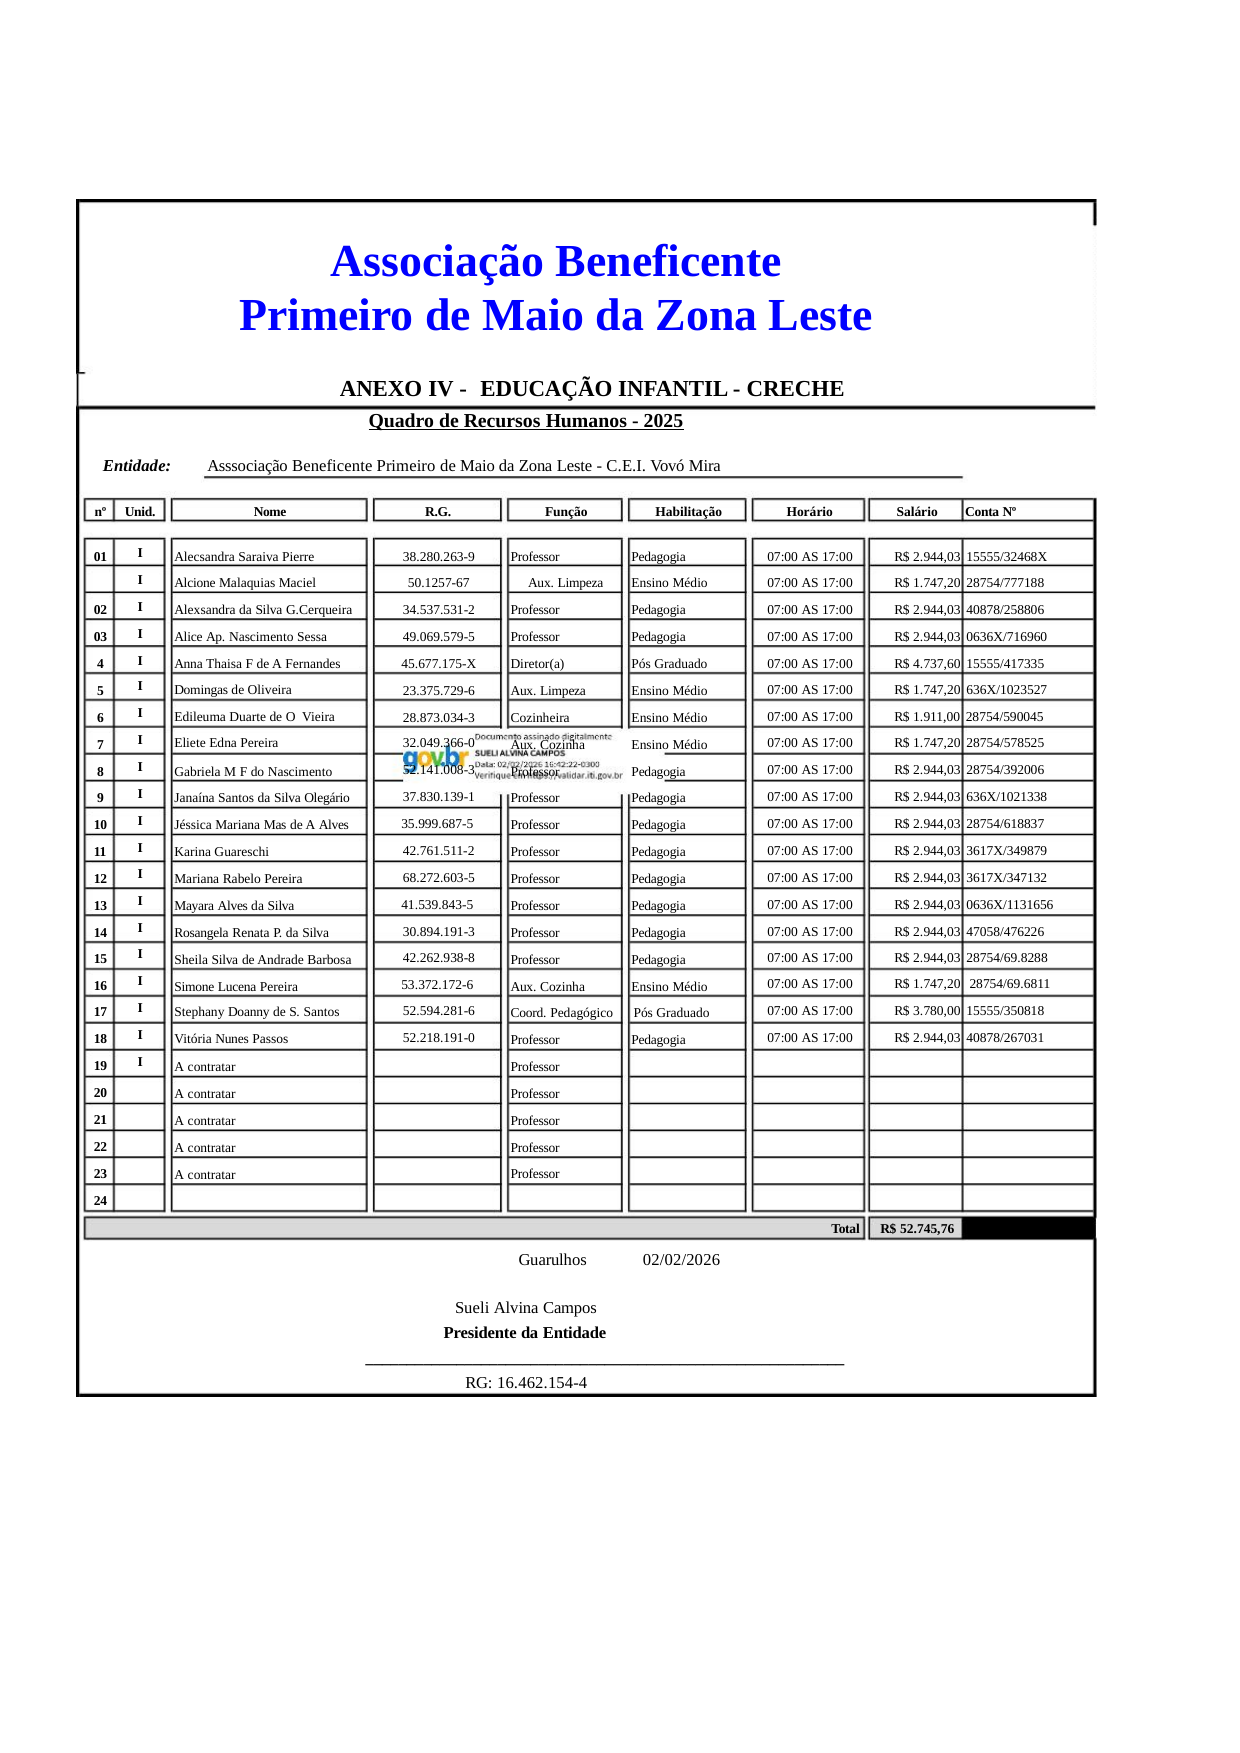

Associação Beneficente
Primeiro de Maio da Zona Leste
ANEXO IV - EDUCAÇÃO INFANTIL - CRECHE
Quadro de Recursos Humanos - 2025
Entidade:
Asssociação Beneficente Primeiro de Maio da Zona Leste - C.E.I. Vovó Mira
nº
Unid.
Nome
R.G.
Função
Habilitação
Horário
Salário
Conta Nº
I
I
I
I
I
I
I
I
I
I
I
I
I
I
I
I
I
I
I
I
01
Alecsandra Saraiva Pierre
Alcione Malaquias Maciel
Alexsandra da Silva G.Cerqueira
Alice Ap. Nascimento Sessa
Anna Thaisa F de A Fernandes
Domingas de Oliveira
Edileuma Duarte de O Vieira
Eliete Edna Pereira
38.280.263-9
50.1257-67
Professor
Aux. Limpeza
Professor
Pedagogia
07:00 AS 17:00
07:00 AS 17:00
07:00 AS 17:00
07:00 AS 17:00
07:00 AS 17:00
07:00 AS 17:00
07:00 AS 17:00
07:00 AS 17:00
07:00 AS 17:00
07:00 AS 17:00
07:00 AS 17:00
07:00 AS 17:00
07:00 AS 17:00
07:00 AS 17:00
07:00 AS 17:00
07:00 AS 17:00
07:00 AS 17:00
07:00 AS 17:00
07:00 AS 17:00
R$ 2.944,03 15555/32468X
R$ 1.747,20 28754/777188
R$ 2.944,03 40878/258806
R$ 2.944,03 0636X/716960
R$ 4.737,60 15555/417335
R$ 1.747,20 636X/1023527
R$ 1.911,00 28754/590045
R$ 1.747,20 28754/578525
R$ 2.944,03 28754/392006
R$ 2.944,03 636X/1021338
R$ 2.944,03 28754/618837
R$ 2.944,03 3617X/349879
R$ 2.944,03 3617X/347132
R$ 2.944,03 0636X/1131656
R$ 2.944,03 47058/476226
R$ 2.944,03 28754/69.8288
R$ 1.747,20 28754/69.6811
R$ 3.780,00 15555/350818
R$ 2.944,03 40878/267031
Ensino Médio
Pedagogia
02
03
4
34.537.531-2
49.069.579-5
45.677.175-X
23.375.729-6
28.873.034-3
32.049.366-0
52.141.008-3
37.830.139-1
35.999.687-5
42.761.511-2
68.272.603-5
41.539.843-5
30.894.191-3
42.262.938-8
53.372.172-6
52.594.281-6
52.218.191-0
Professor
Pedagogia
Diretor(a)
Aux. Limpeza
Cozinheira
Aux. Cozinha
Professor
Pós Graduado
Ensino Médio
Ensino Médio
Ensino Médio
Pedagogia
5
6
7
8
Gabriela M F do Nascimento
Janaína Santos da Silva Olegário
Jéssica Mariana Mas de A Alves
Karina Guareschi
9
Professor
Pedagogia
10
11
12
13
14
15
16
17
18
19
20
21
22
23
24
Professor
Pedagogia
Professor
Pedagogia
Mariana Rabelo Pereira
Mayara Alves da Silva
Rosangela Renata P. da Silva
Sheila Silva de Andrade Barbosa
Simone Lucena Pereira
Stephany Doanny de S. Santos
Vitória Nunes Passos
Professor
Pedagogia
Professor
Pedagogia
Professor
Pedagogia
Professor
Pedagogia
Aux. Cozinha
Ensino Médio
Coord. Pedagógico Pós Graduado
Professor
Professor
Professor
Professor
Professor
Professor
Pedagogia
A contratar
A contratar
A contratar
A contratar
A contratar
Total
R$ 52.745,76
Guarulhos
02/02/2026
Sueli Alvina Campos
Presidente da Entidade
__________________________________________________________
RG: 16.462.154-4